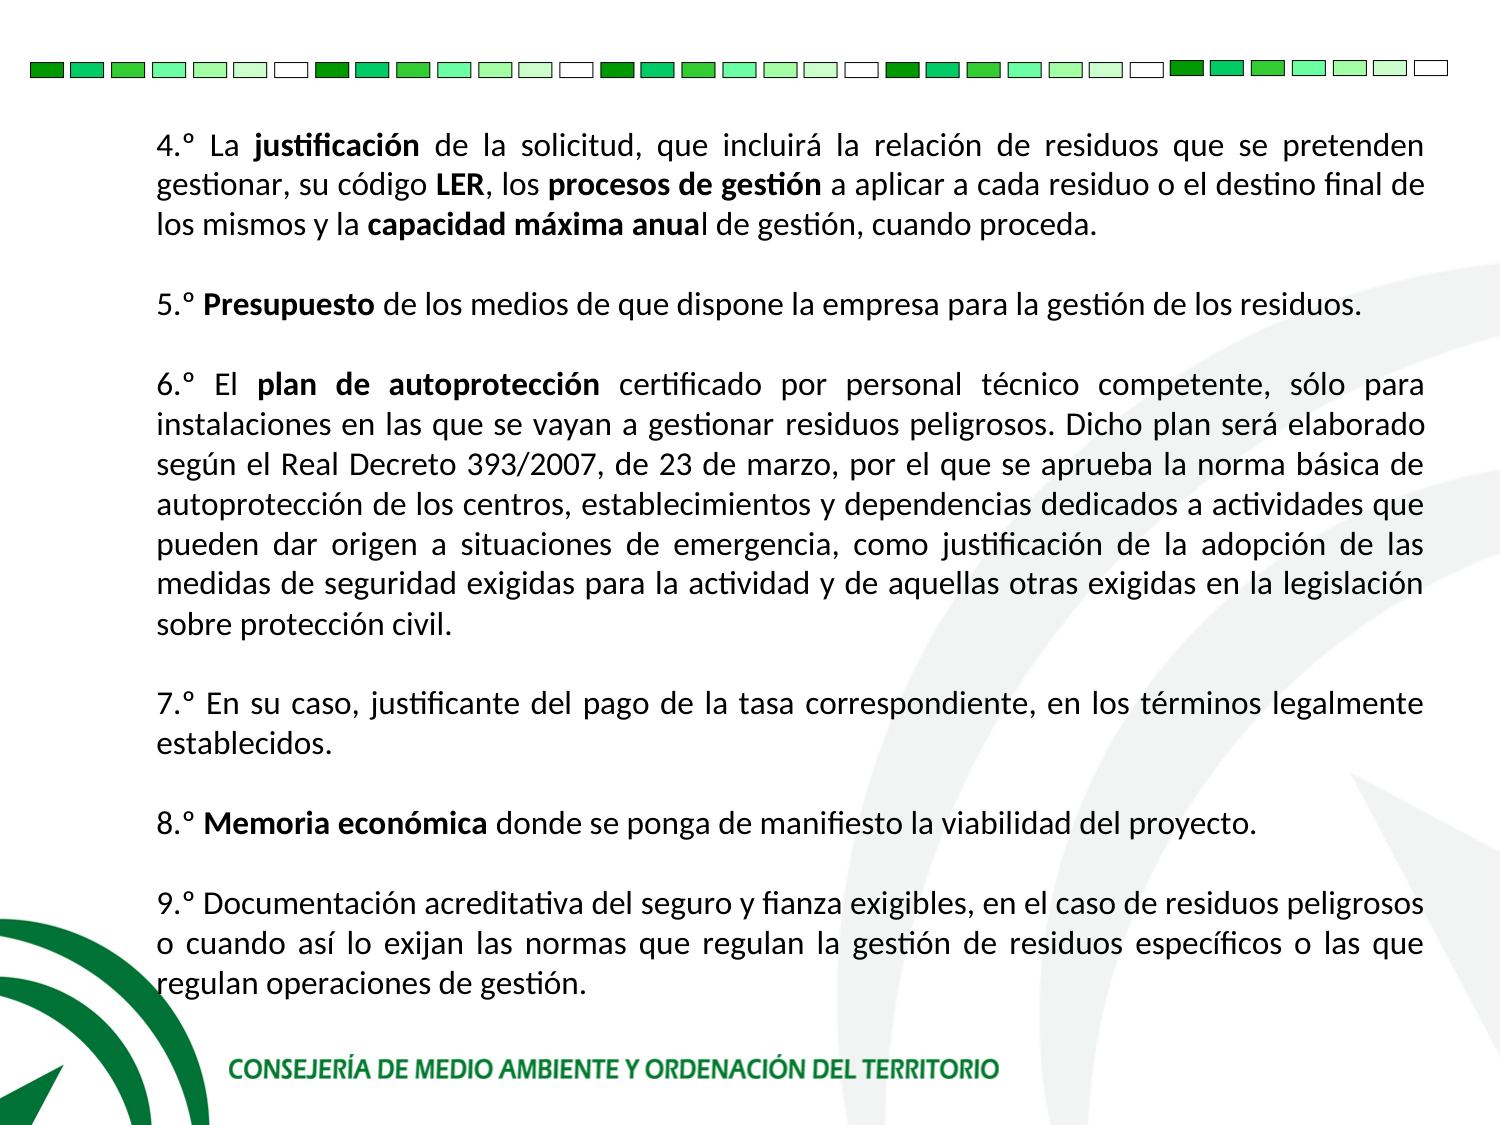

4.º La justificación de la solicitud, que incluirá la relación de residuos que se pretenden gestionar, su código LER, los procesos de gestión a aplicar a cada residuo o el destino final de los mismos y la capacidad máxima anual de gestión, cuando proceda.
5.º Presupuesto de los medios de que dispone la empresa para la gestión de los residuos.
6.º El plan de autoprotección certificado por personal técnico competente, sólo para instalaciones en las que se vayan a gestionar residuos peligrosos. Dicho plan será elaborado según el Real Decreto 393/2007, de 23 de marzo, por el que se aprueba la norma básica de autoprotección de los centros, establecimientos y dependencias dedicados a actividades que pueden dar origen a situaciones de emergencia, como justificación de la adopción de las medidas de seguridad exigidas para la actividad y de aquellas otras exigidas en la legislación sobre protección civil.
7.º En su caso, justificante del pago de la tasa correspondiente, en los términos legalmente establecidos.
8.º Memoria económica donde se ponga de manifiesto la viabilidad del proyecto.
9.º Documentación acreditativa del seguro y fianza exigibles, en el caso de residuos peligrosos o cuando así lo exijan las normas que regulan la gestión de residuos específicos o las que regulan operaciones de gestión.